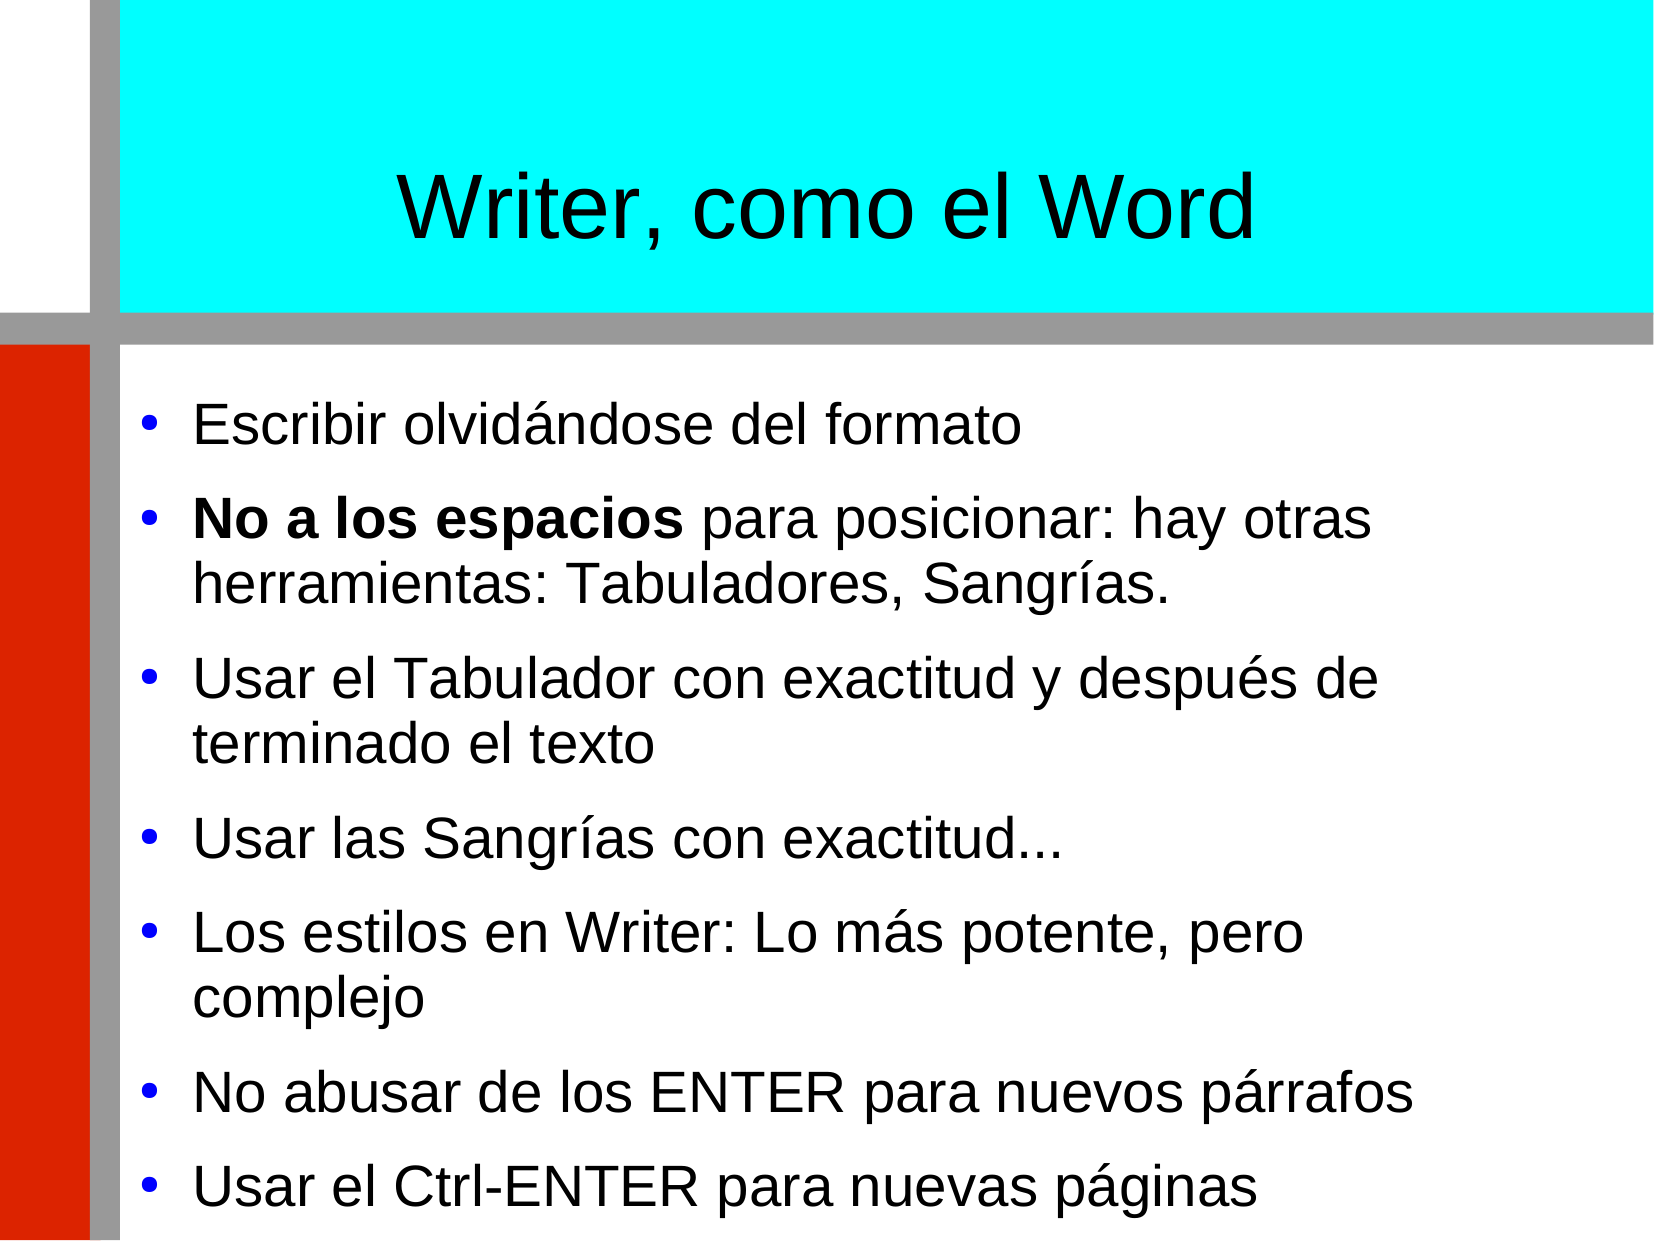

# Writer, como el Word
Escribir olvidándose del formato
No a los espacios para posicionar: hay otras herramientas: Tabuladores, Sangrías.
Usar el Tabulador con exactitud y después de terminado el texto
Usar las Sangrías con exactitud...
Los estilos en Writer: Lo más potente, pero complejo
No abusar de los ENTER para nuevos párrafos
Usar el Ctrl-ENTER para nuevas páginas